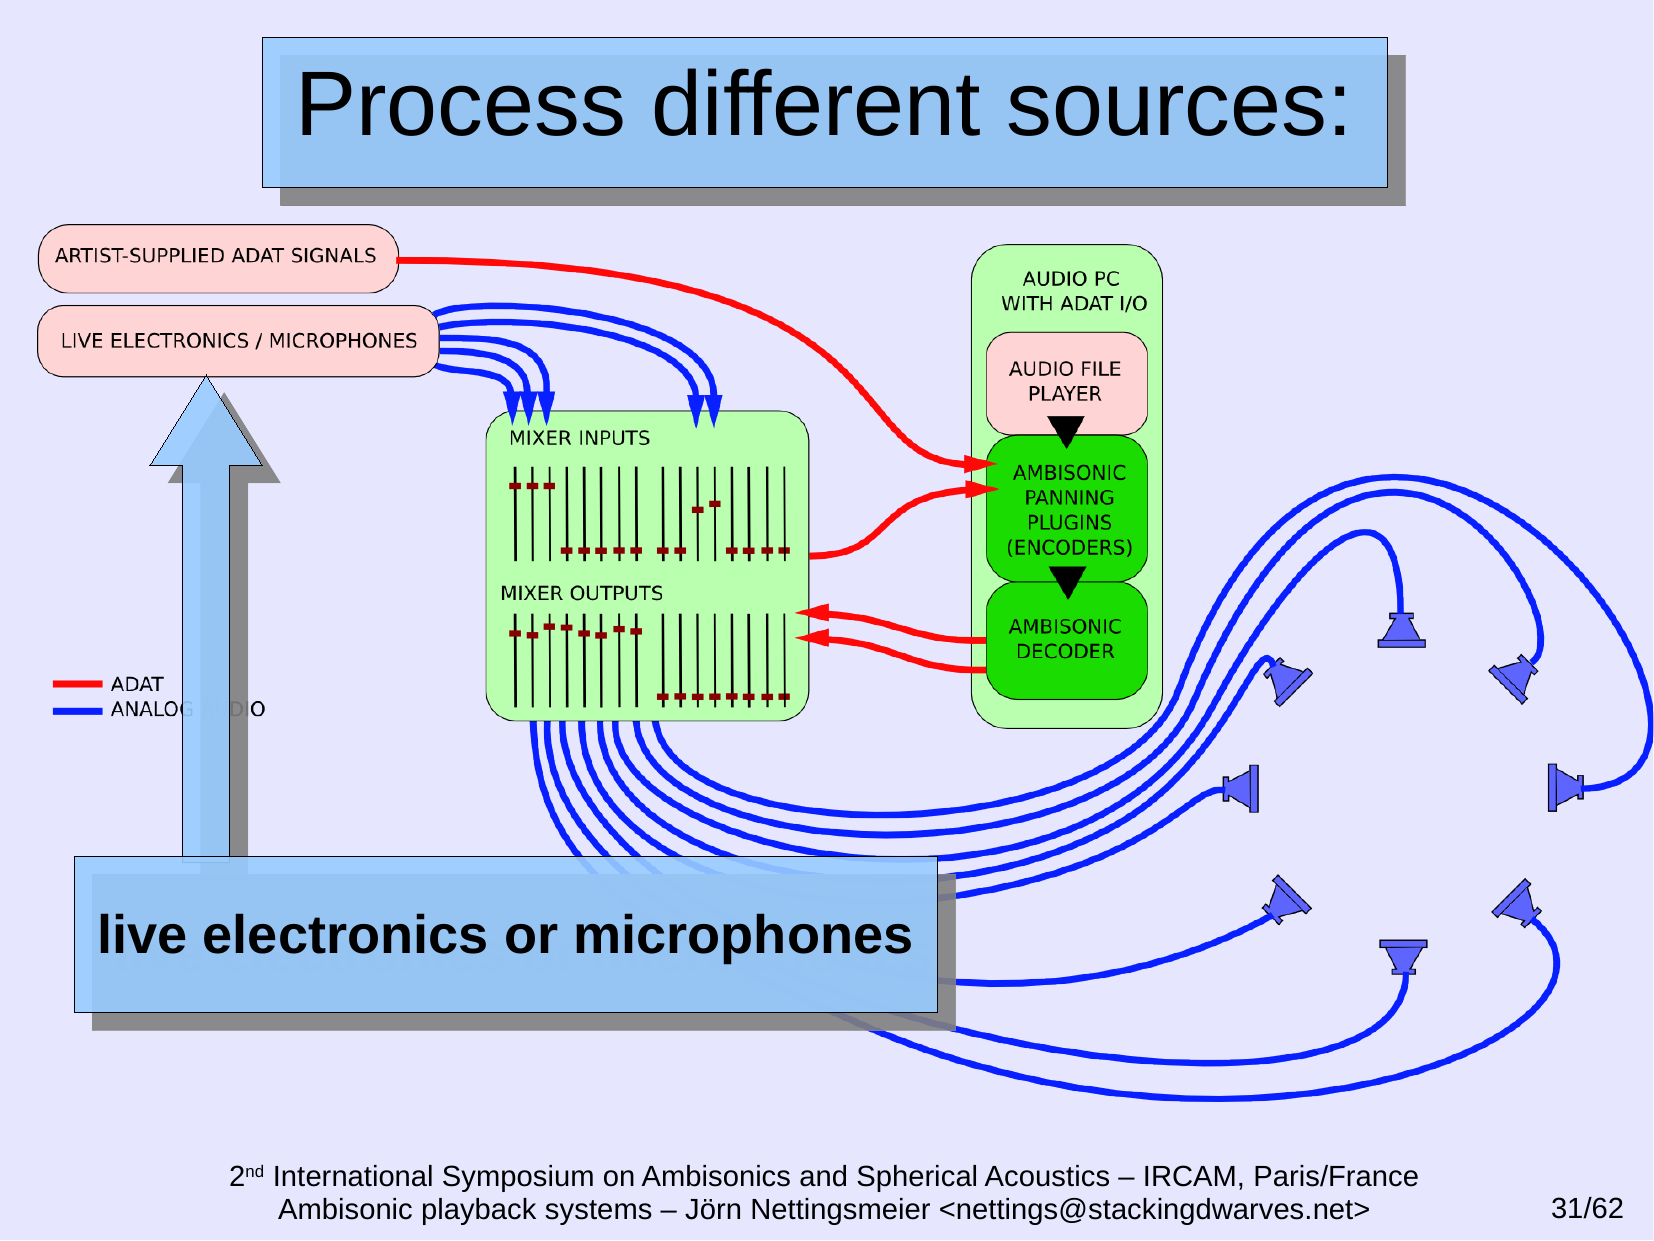

Process different sources:
#
live electronics or microphones